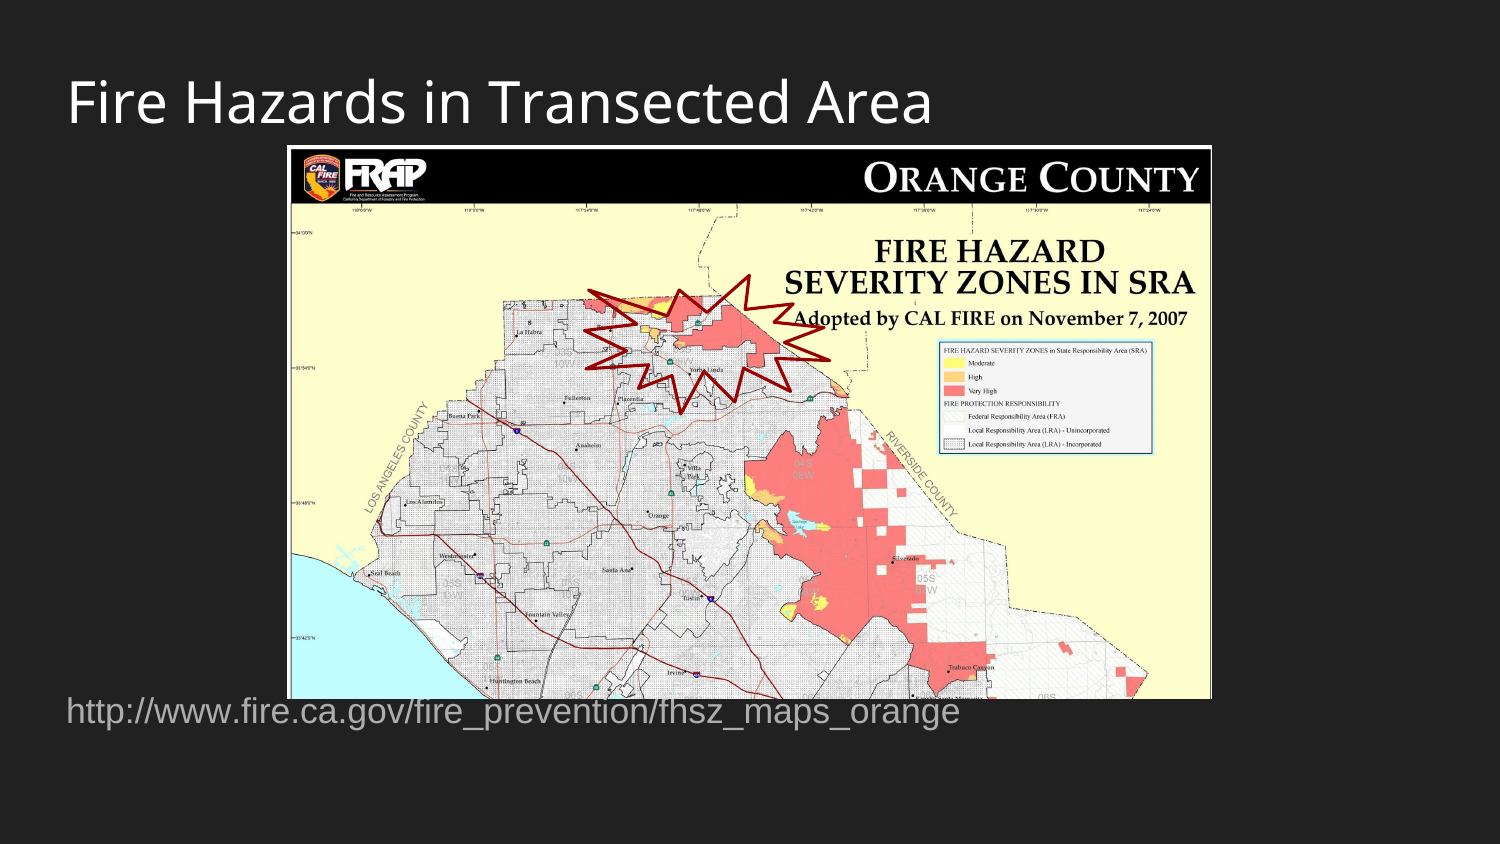

# Fire Hazards in Transected Area
http://www.fire.ca.gov/fire_prevention/fhsz_maps_orange